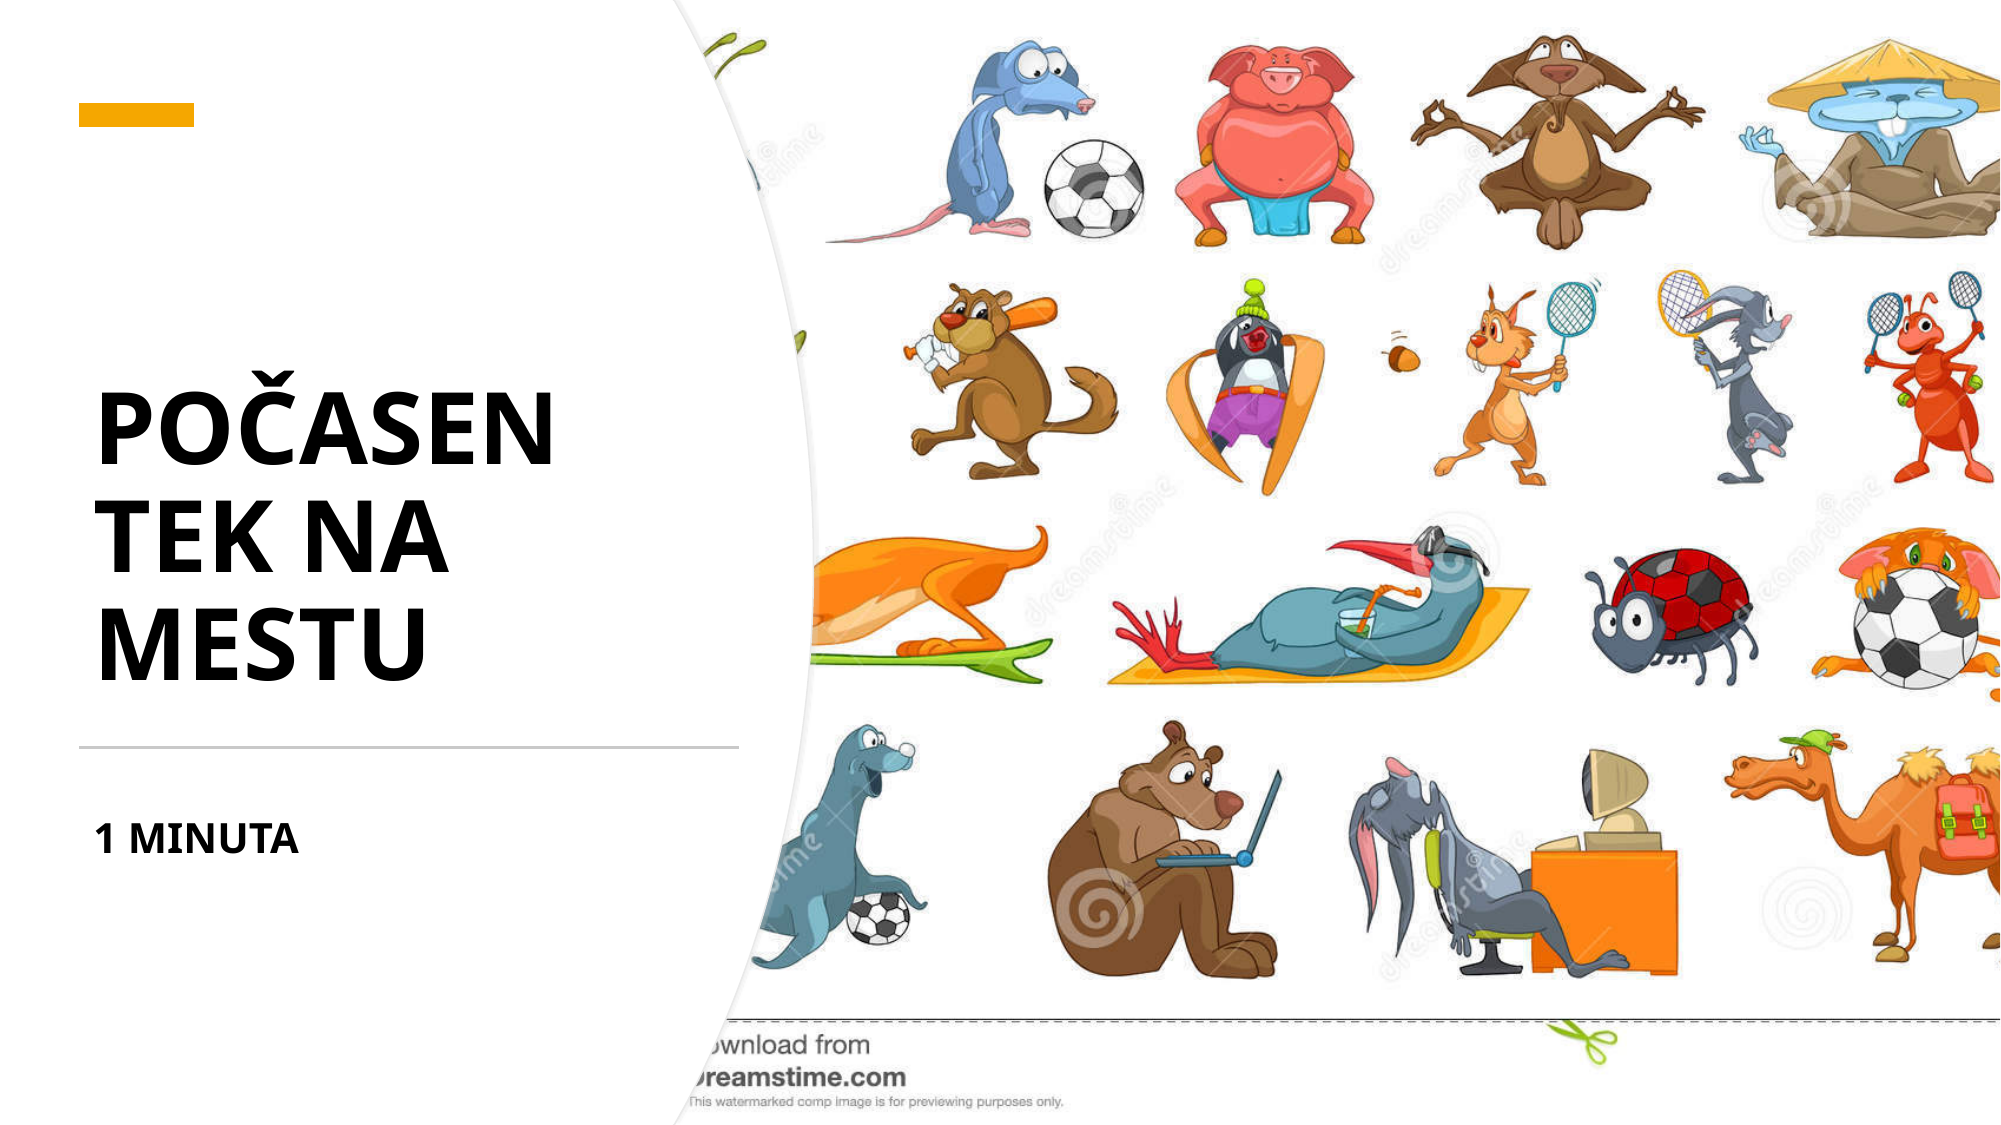

# POČASEN TEK NA MESTU
1 MINUTA